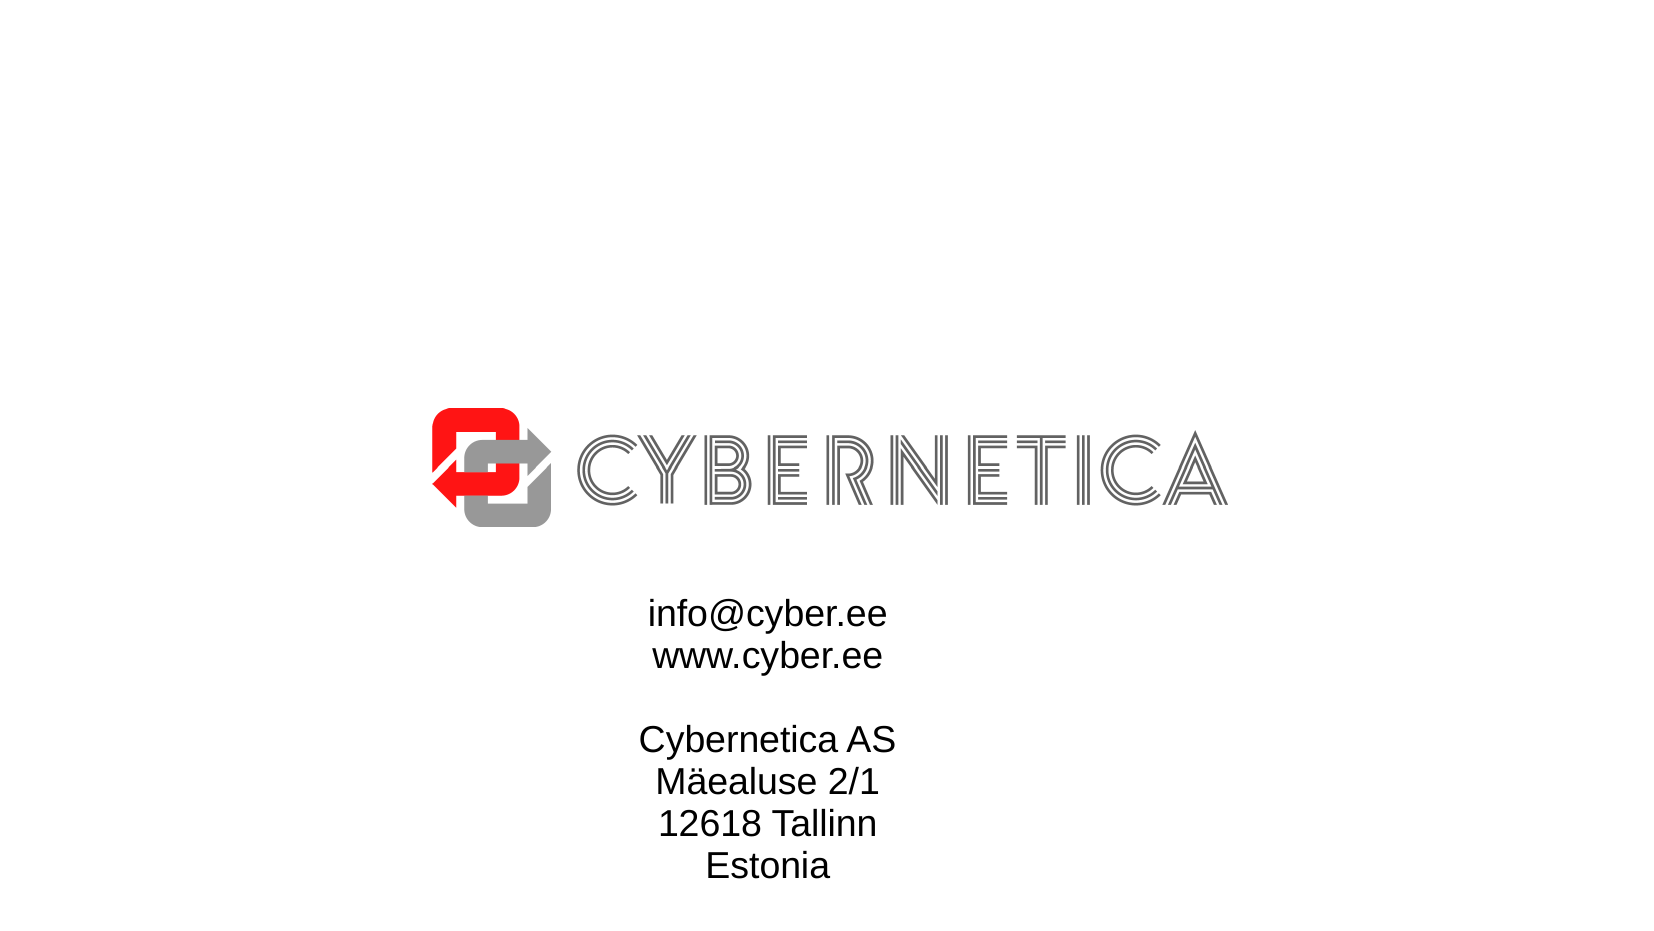

# info@cyber.ee www.cyber.ee Cybernetica AS Mäealuse 2/1 12618 Tallinn Estonia